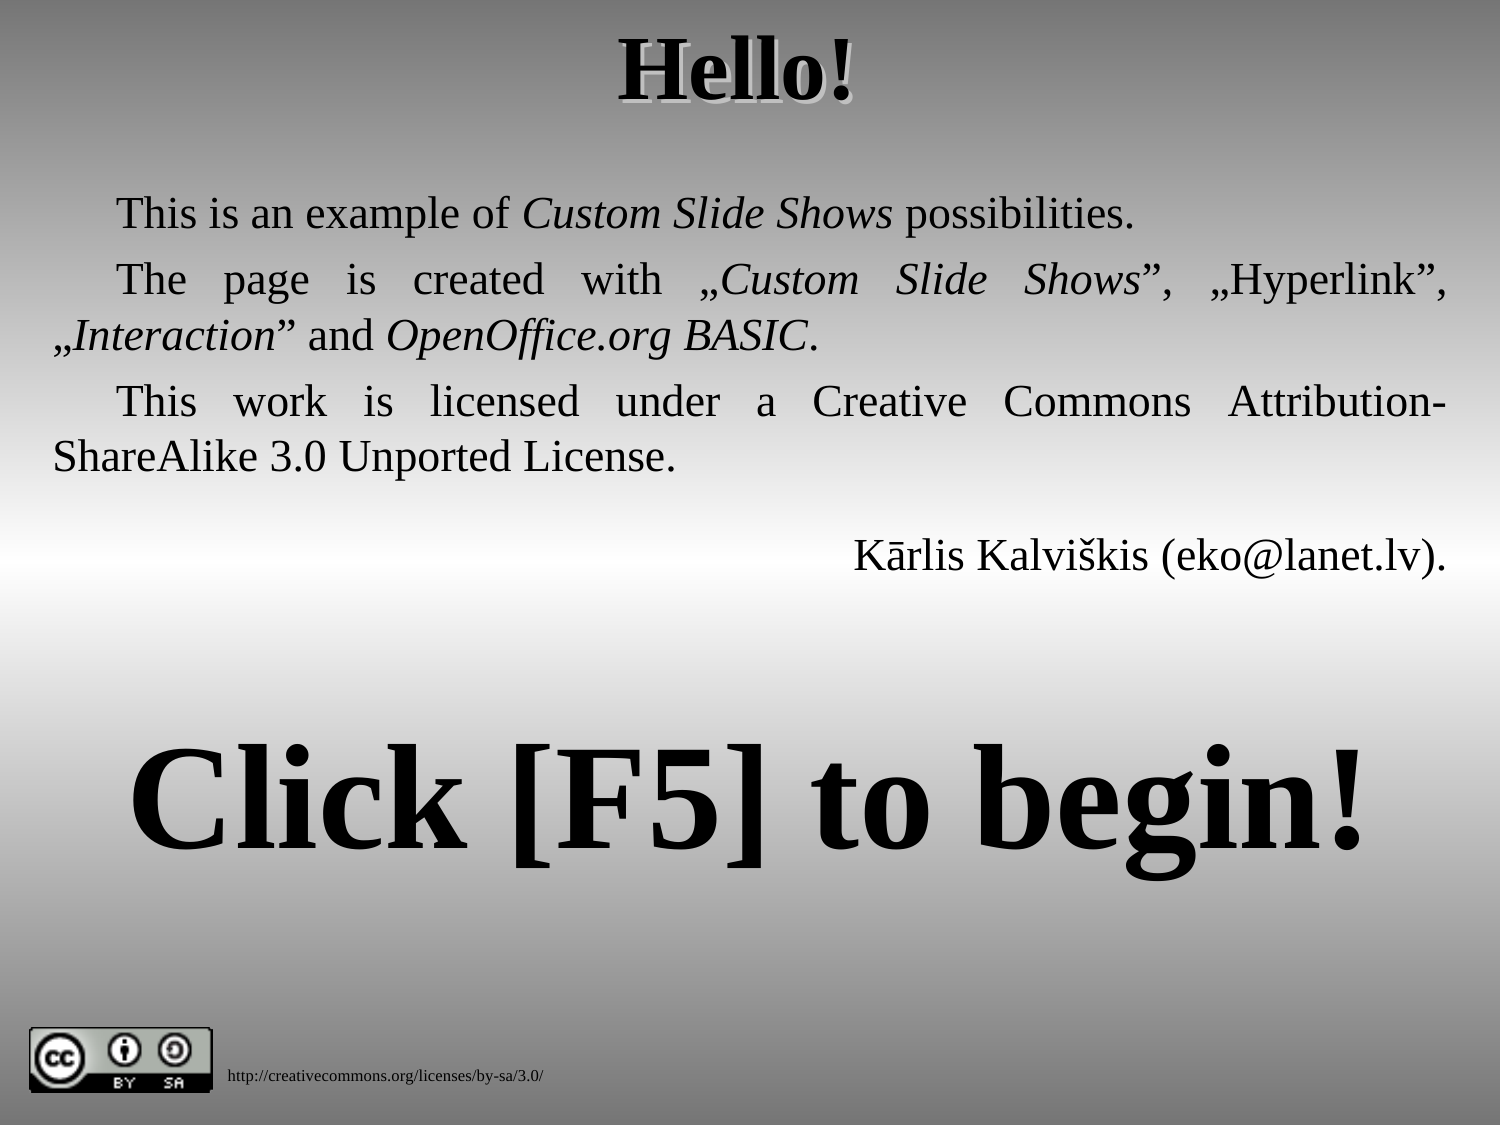

# Hello!
This is an example of Custom Slide Shows possibilities.
The page is created with „Custom Slide Shows”, „Hyperlink”, „Interaction” and OpenOffice.org BASIC.
This work is licensed under a Creative Commons Attribution-ShareAlike 3.0 Unported License.
Kārlis Kalviškis (eko@lanet.lv).
Click [F5] to begin!
http://creativecommons.org/licenses/by-sa/3.0/